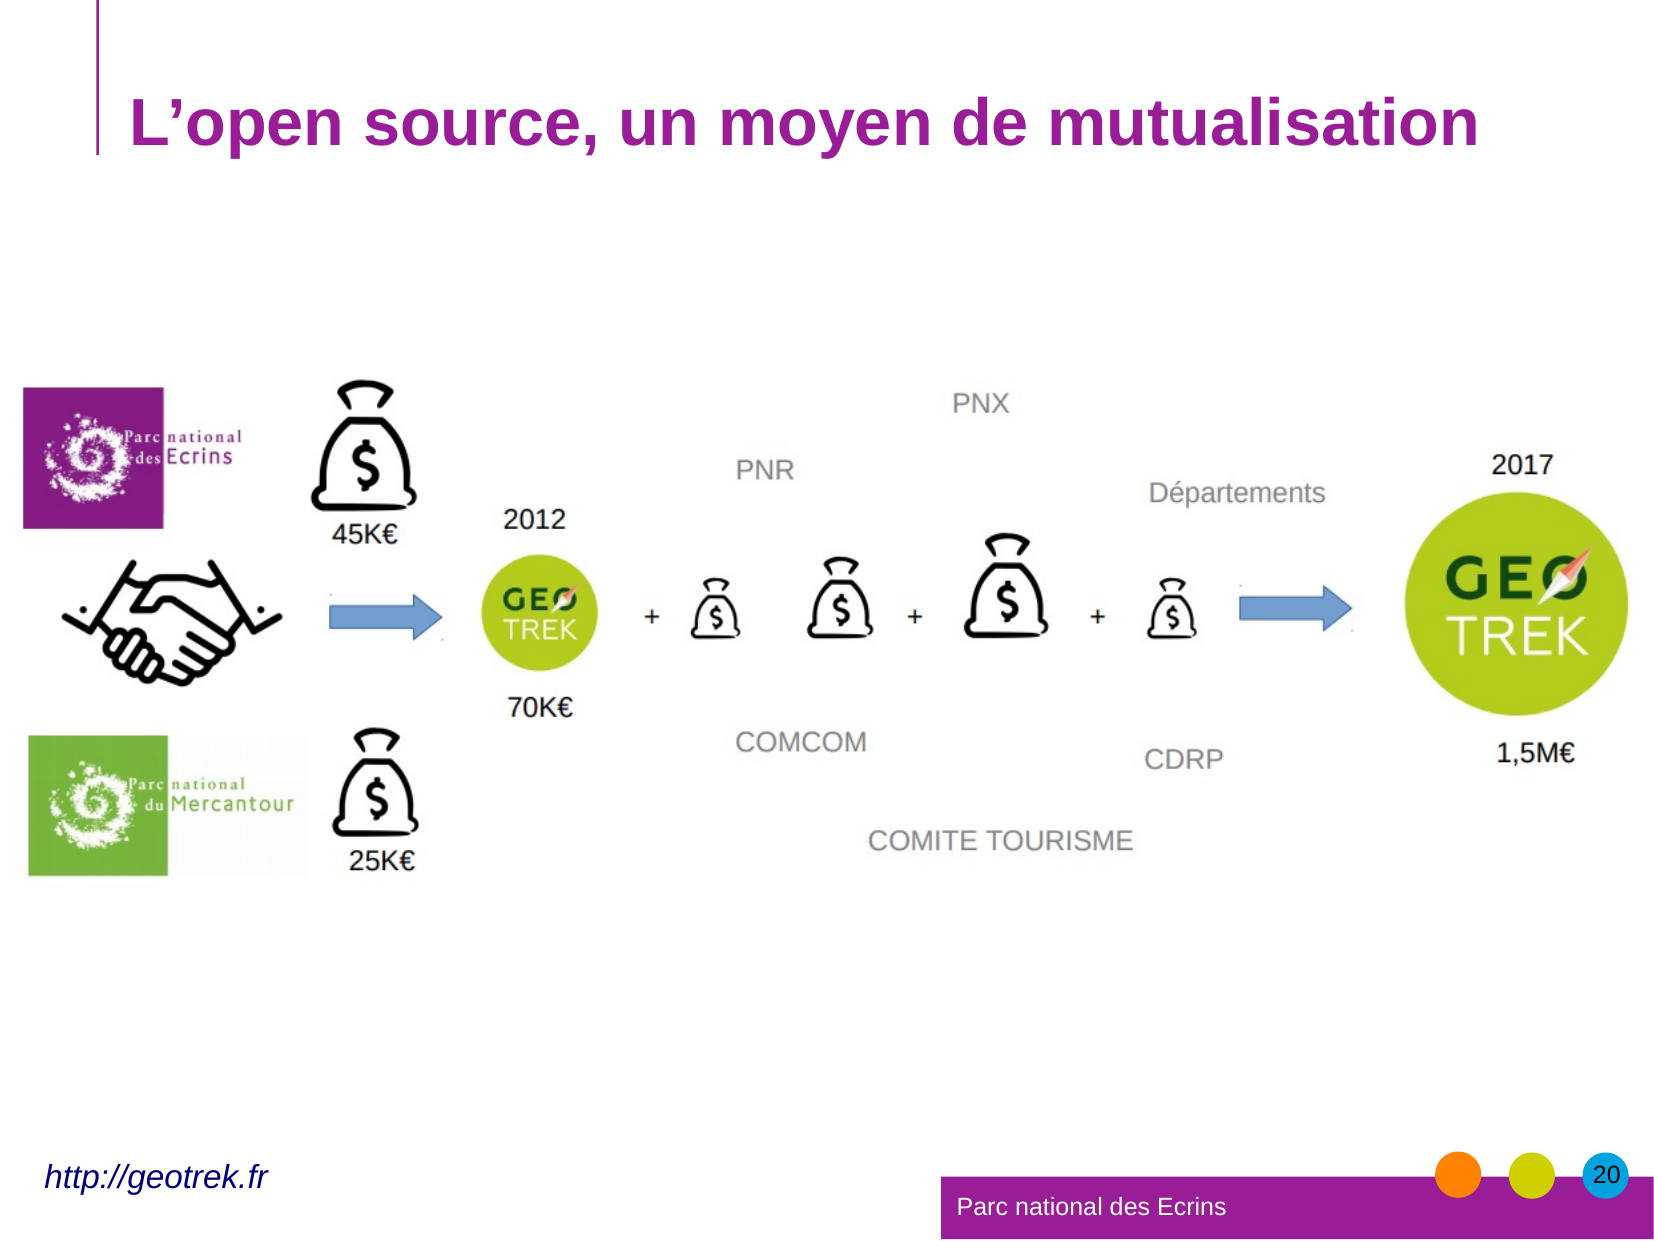

# L’open source, un moyen de mutualisation
http://geotrek.fr